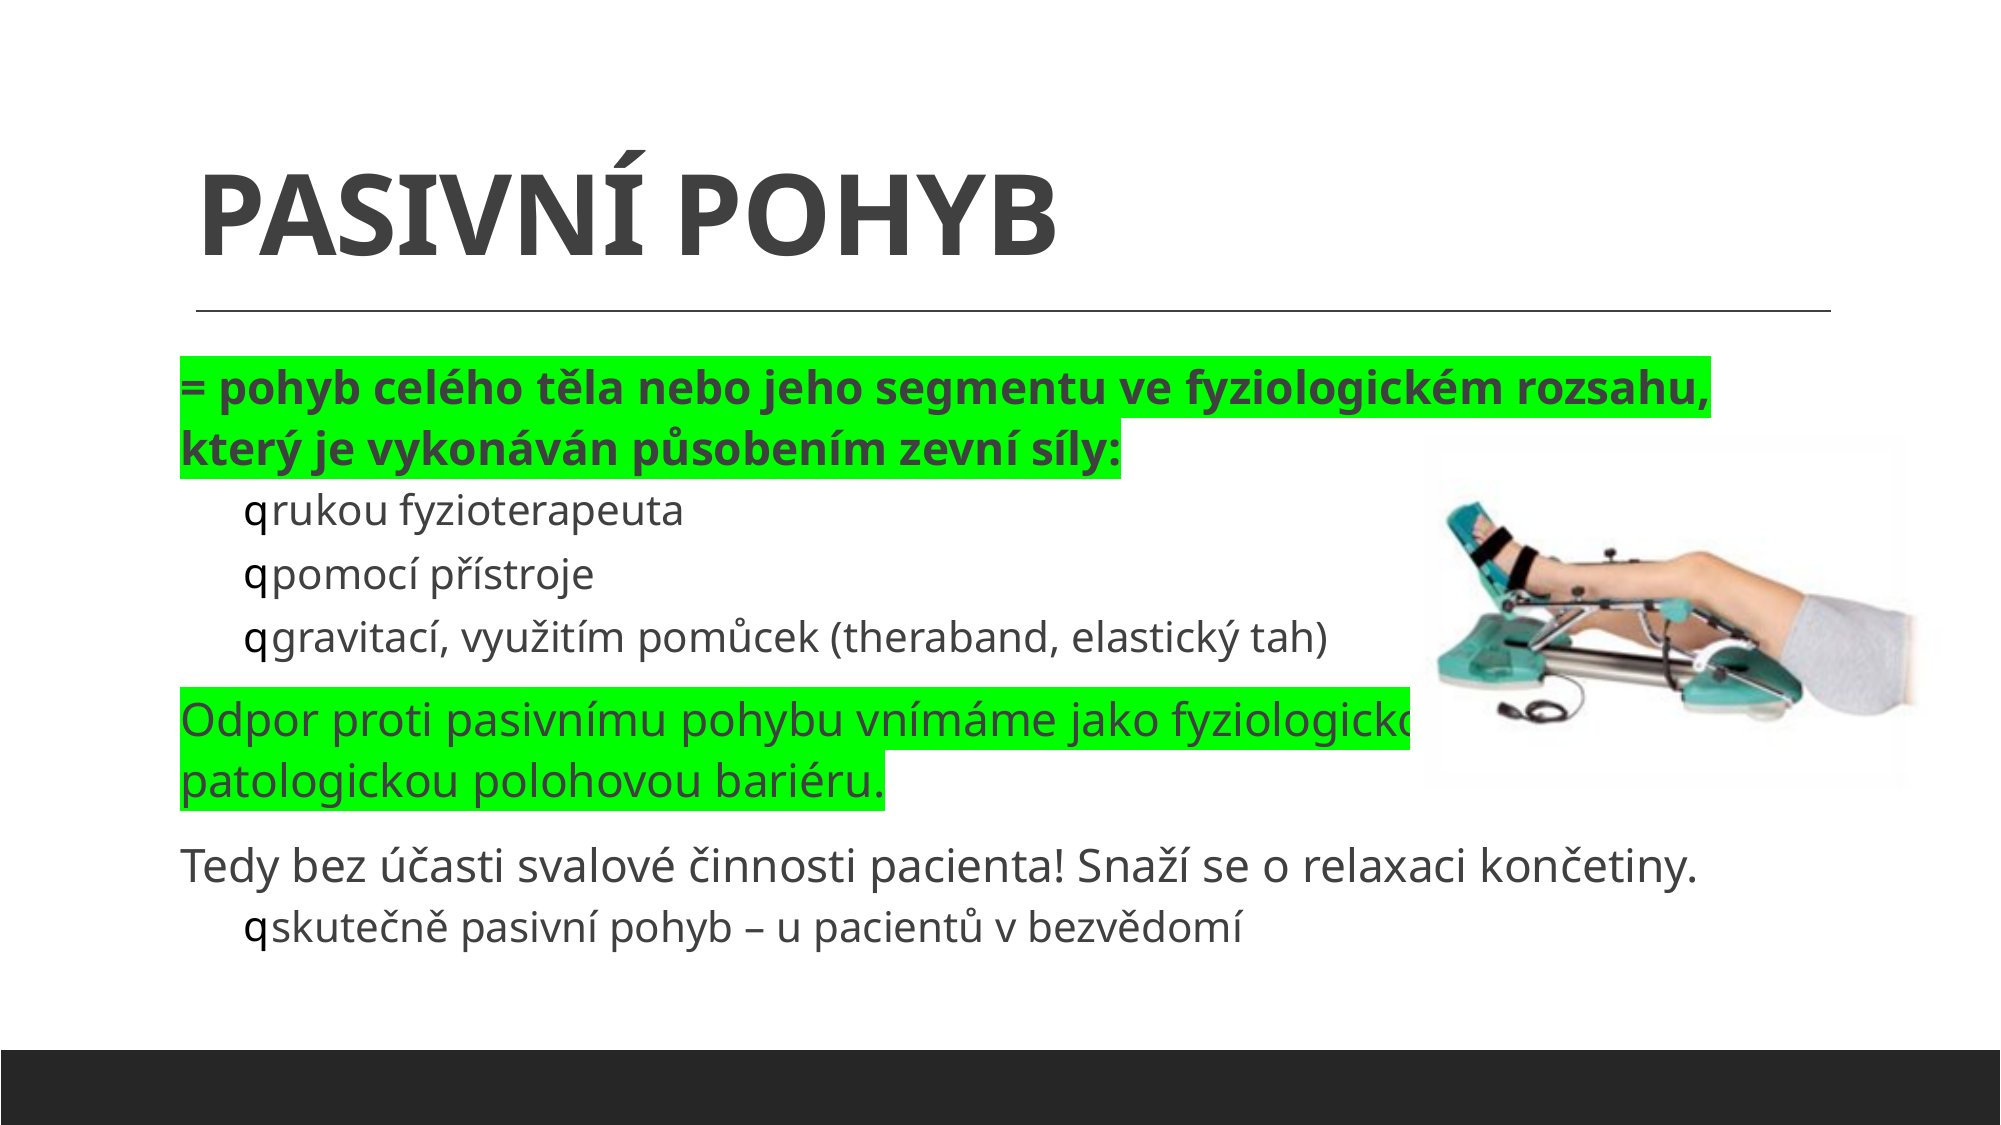

# PASIVNÍ POHYB
= pohyb celého těla nebo jeho segmentu ve fyziologickém rozsahu, který je vykonáván působením zevní síly:
rukou fyzioterapeuta
pomocí přístroje
gravitací, využitím pomůcek (theraband, elastický tah)
Odpor proti pasivnímu pohybu vnímáme jako fyziologickou nebo patologickou polohovou bariéru.
Tedy bez účasti svalové činnosti pacienta! Snaží se o relaxaci končetiny.
skutečně pasivní pohyb – u pacientů v bezvědomí